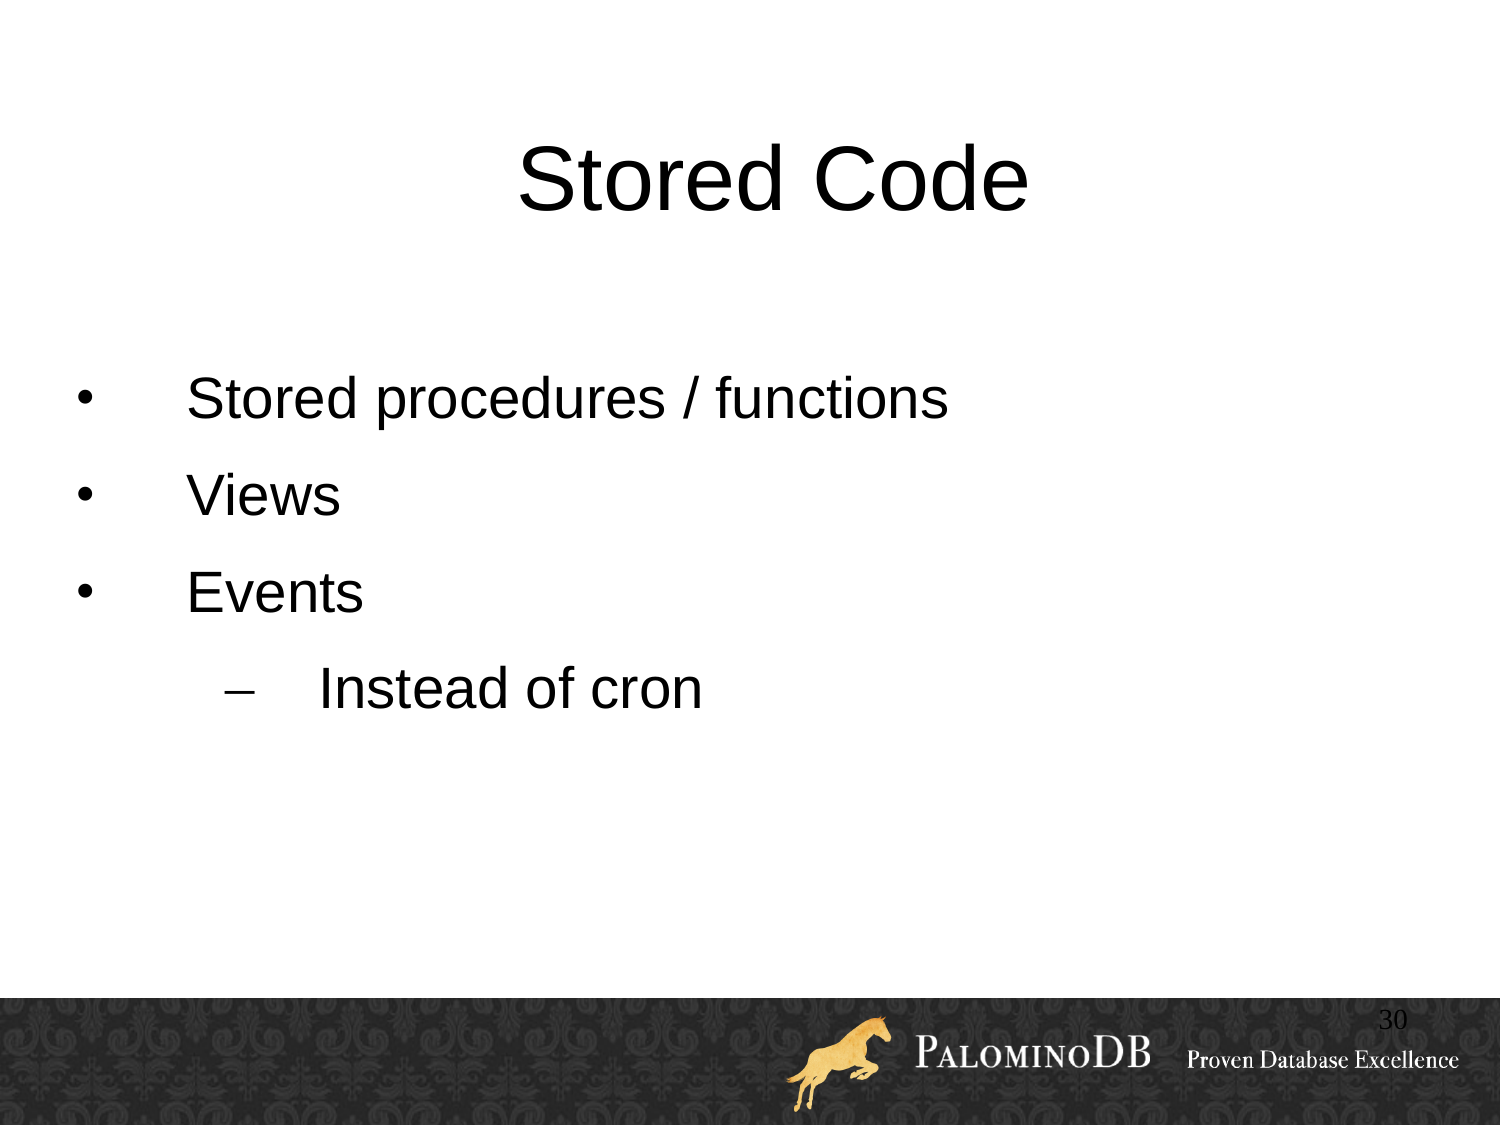

# Stored Code
Stored procedures / functions
Views
Events
Instead of cron